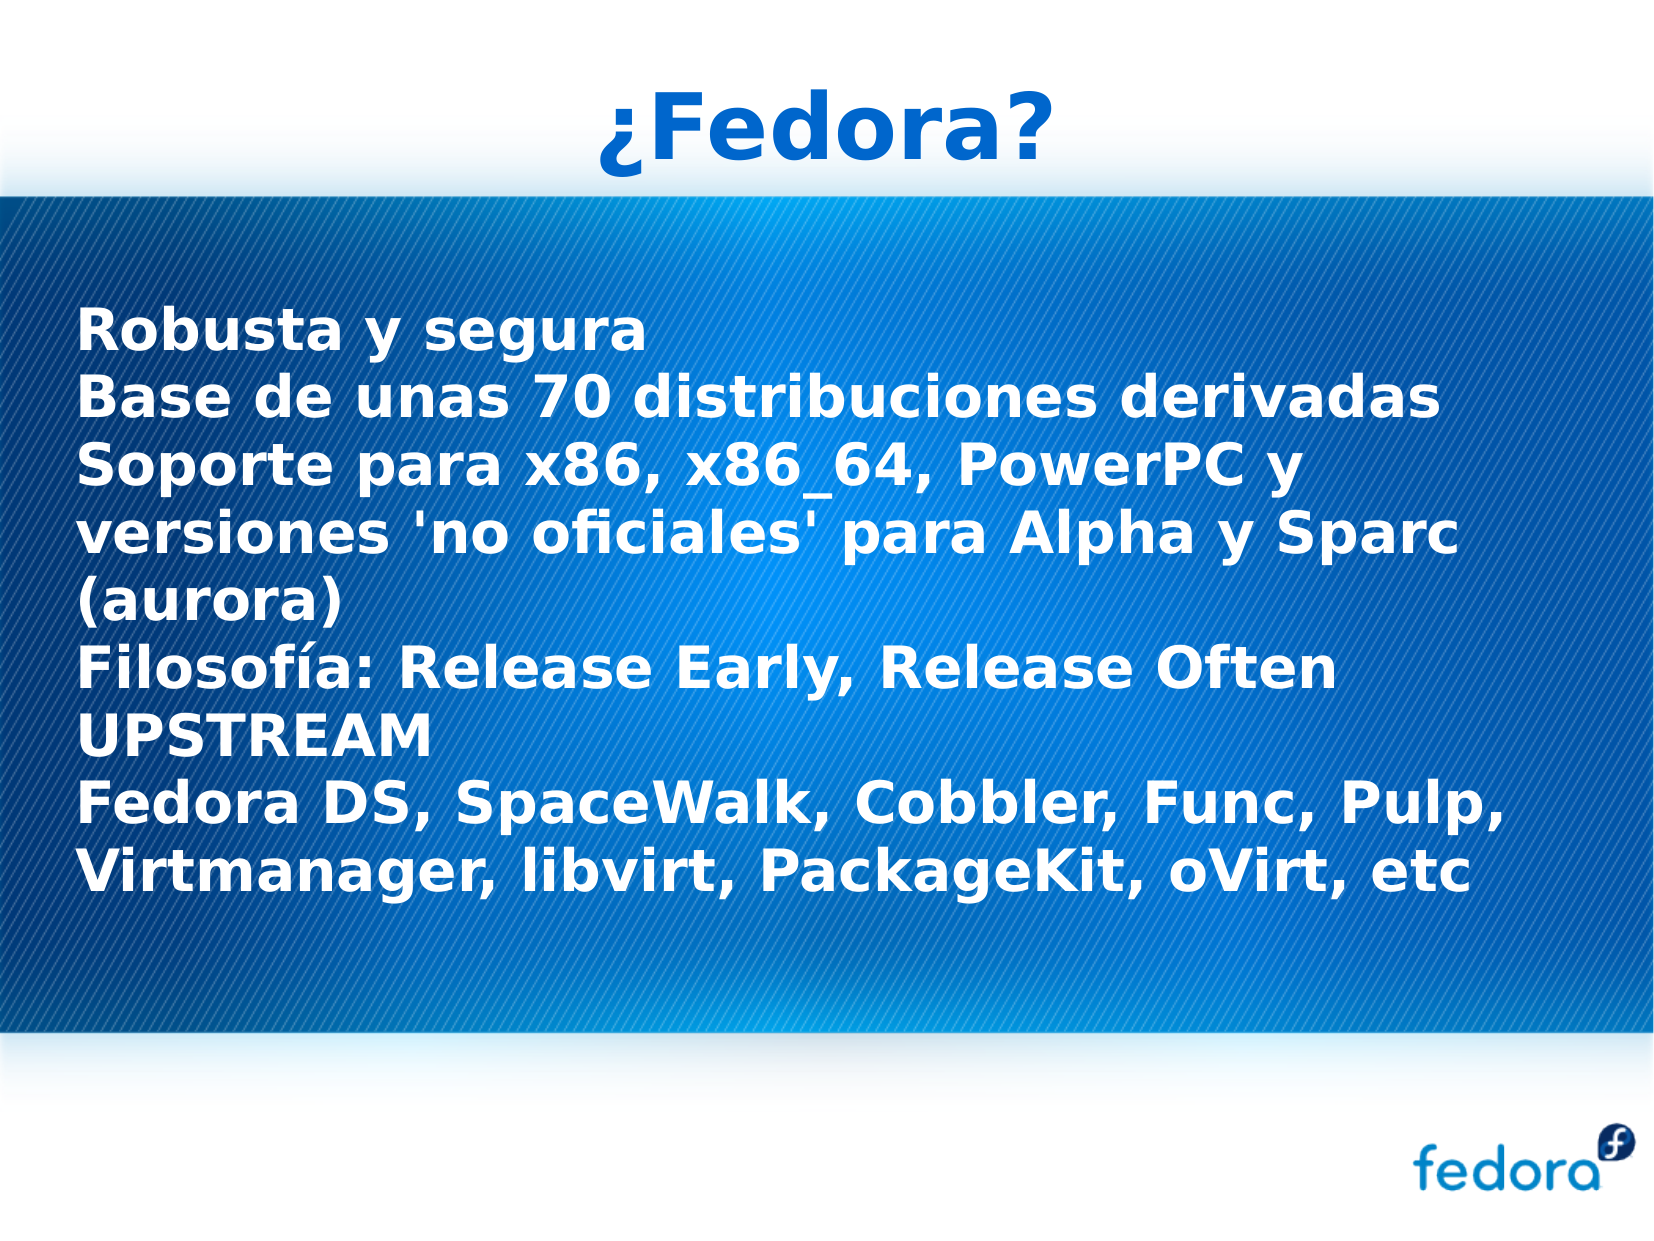

# ¿Fedora?
Robusta y segura
Base de unas 70 distribuciones derivadas
Soporte para x86, x86_64, PowerPC y versiones 'no oficiales' para Alpha y Sparc (aurora)
Filosofía: Release Early, Release Often
UPSTREAM
Fedora DS, SpaceWalk, Cobbler, Func, Pulp, Virtmanager, libvirt, PackageKit, oVirt, etc